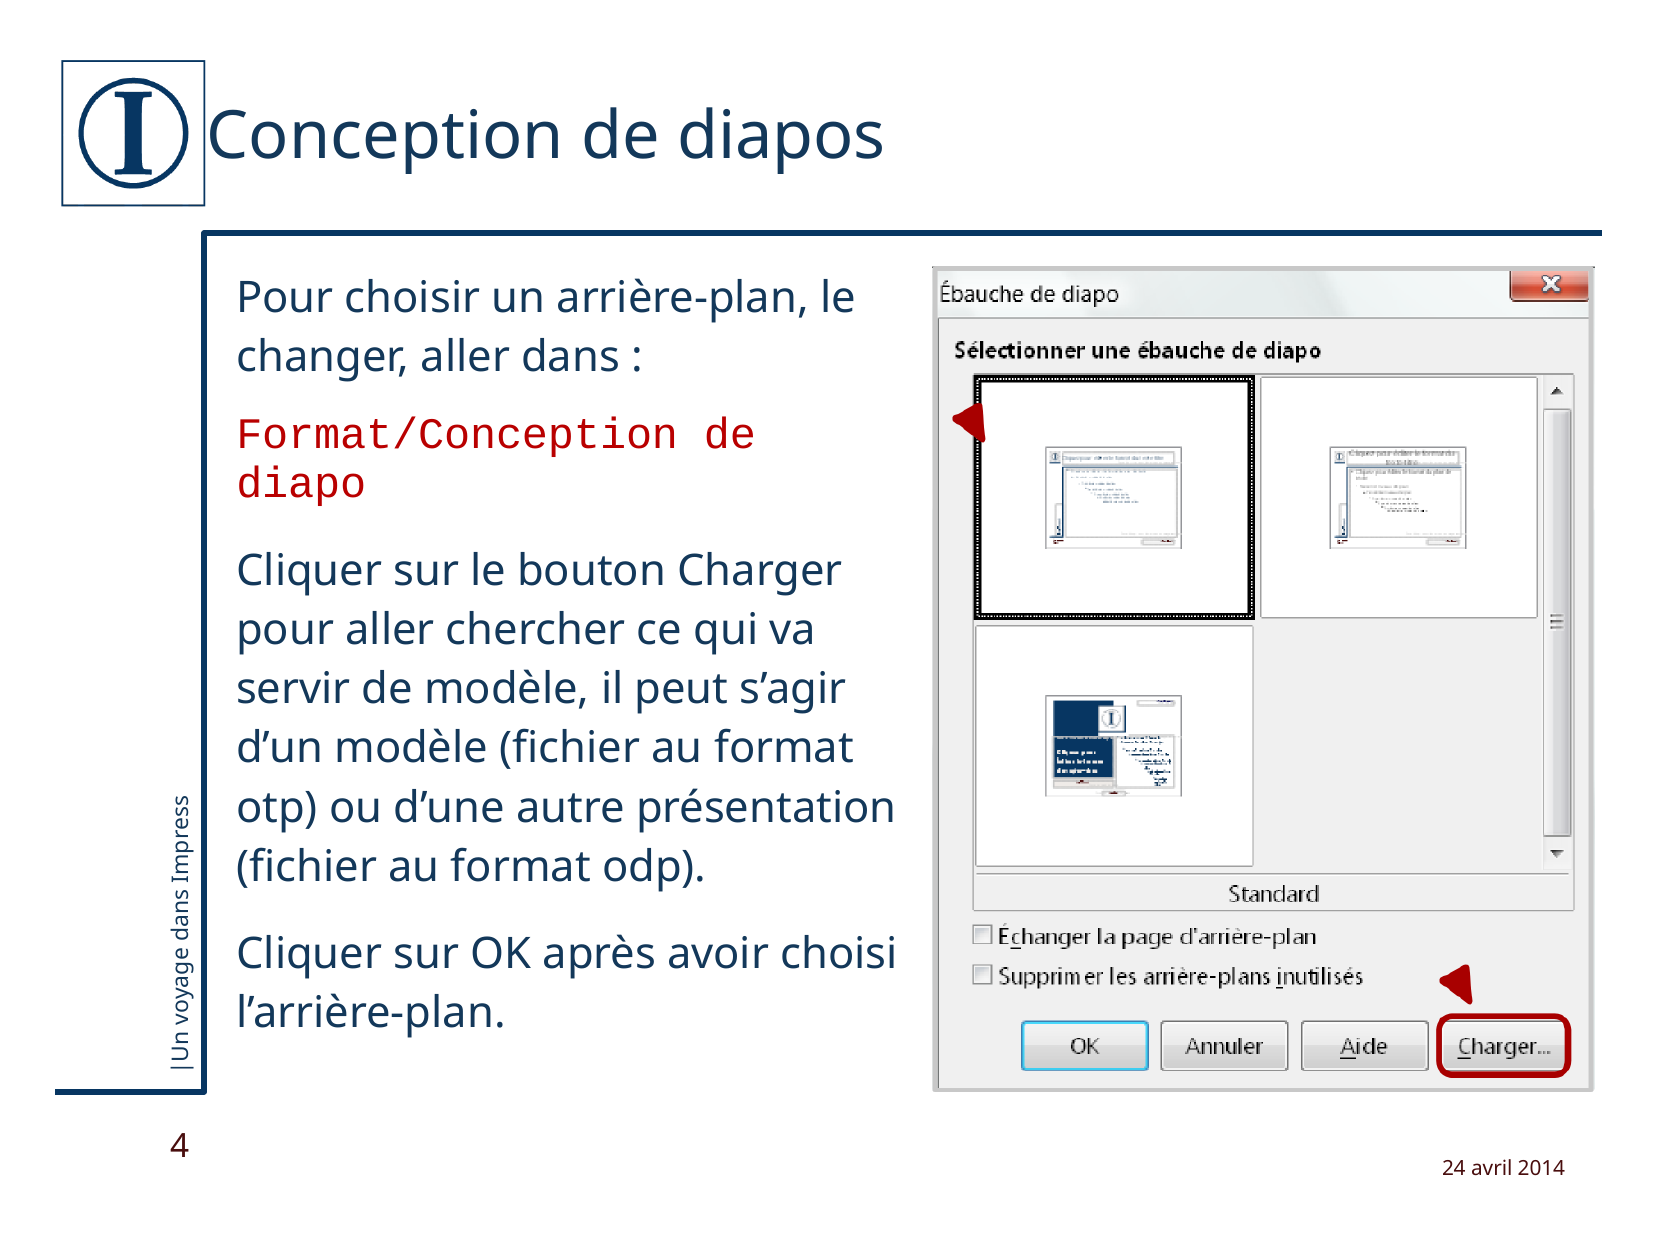

# Conception de diapos
Pour choisir un arrière-plan, le changer, aller dans :
Format/Conception de diapo
Cliquer sur le bouton Charger pour aller chercher ce qui va servir de modèle, il peut s’agir d’un modèle (fichier au format otp) ou d’une autre présentation (fichier au format odp).
Cliquer sur OK après avoir choisi l’arrière-plan.
Un voyage dans Impress
24 avril 2014